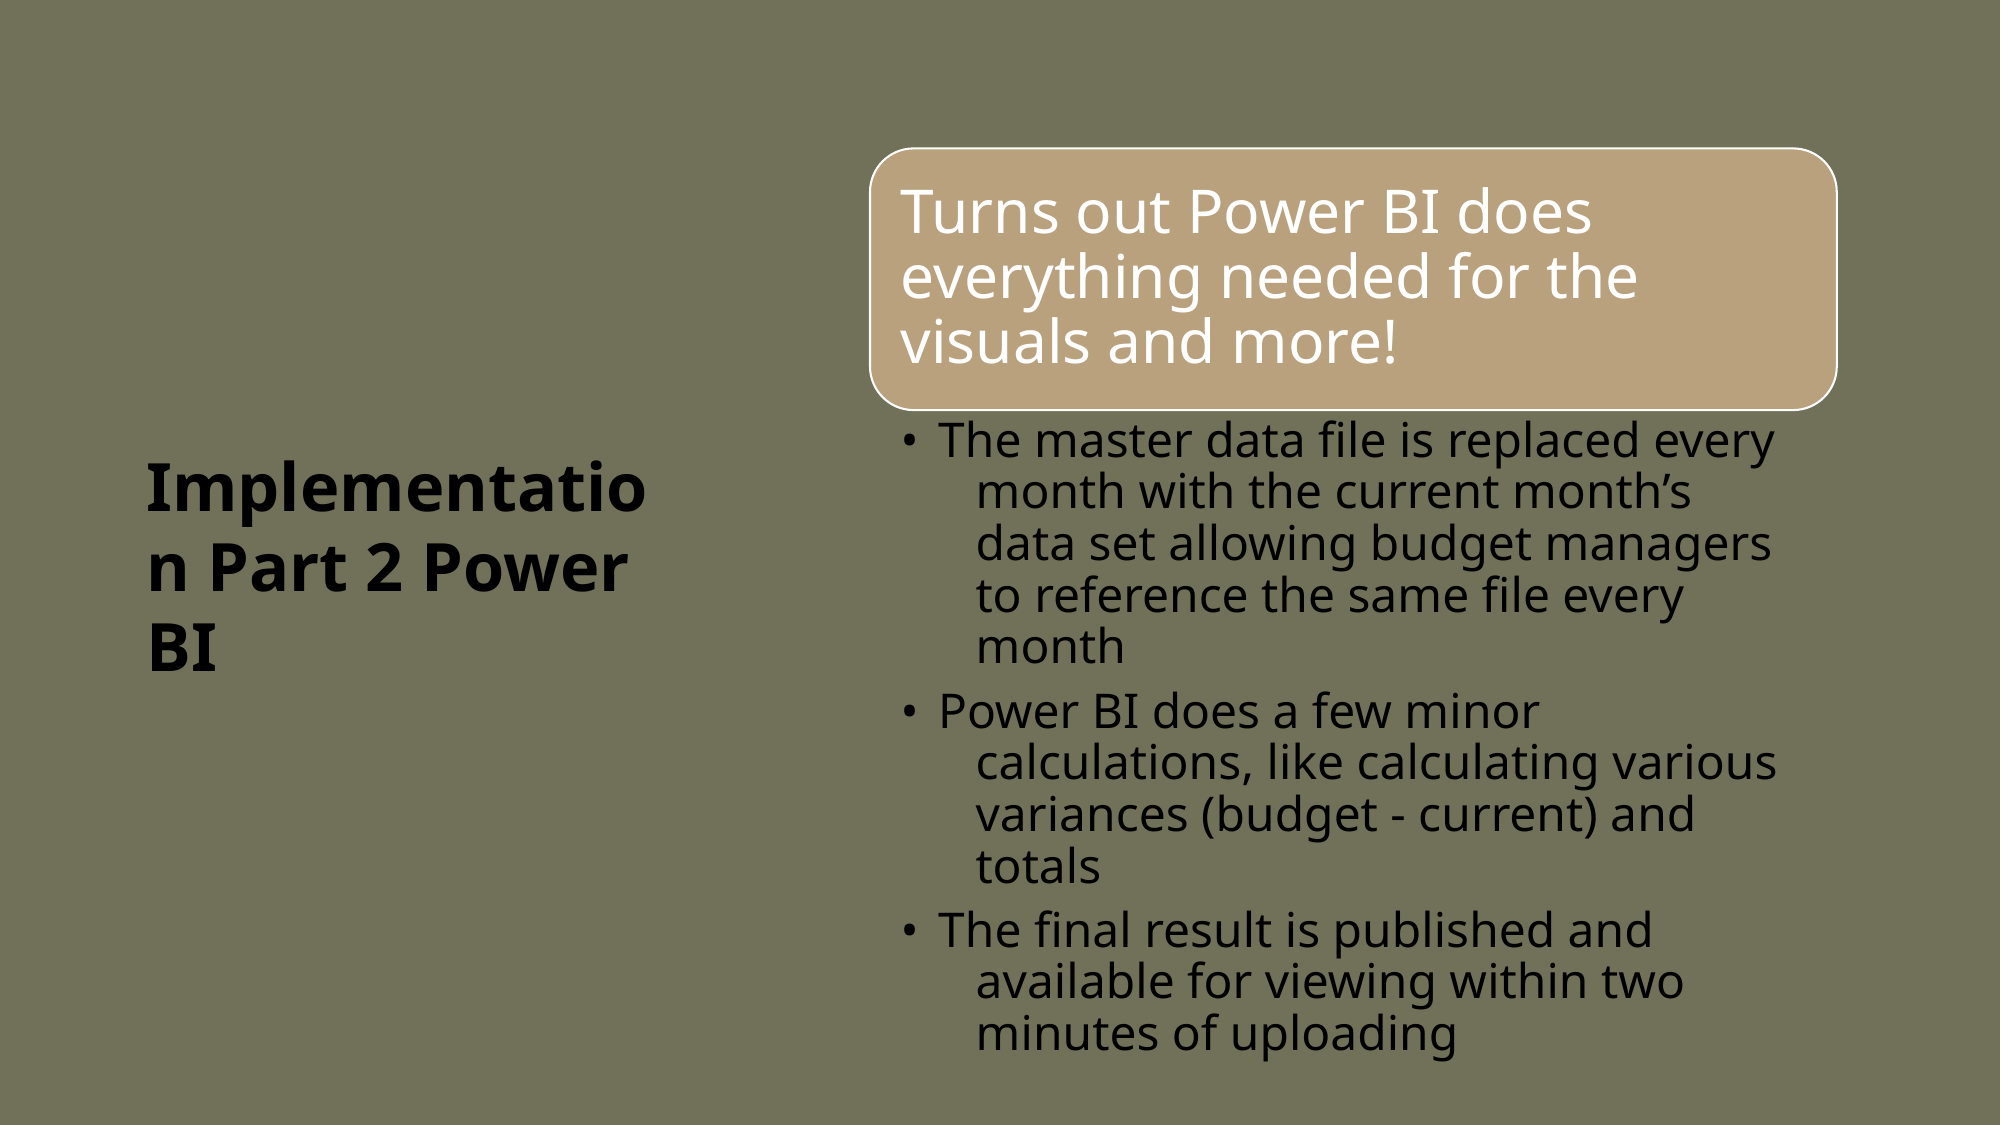

Turns out Power BI does everything needed for the visuals and more!
The master data file is replaced every month with the current month’s data set allowing budget managers to reference the same file every month
Power BI does a few minor calculations, like calculating various variances (budget - current) and totals
The final result is published and available for viewing within two minutes of uploading
# Implementation Part 2 Power BI